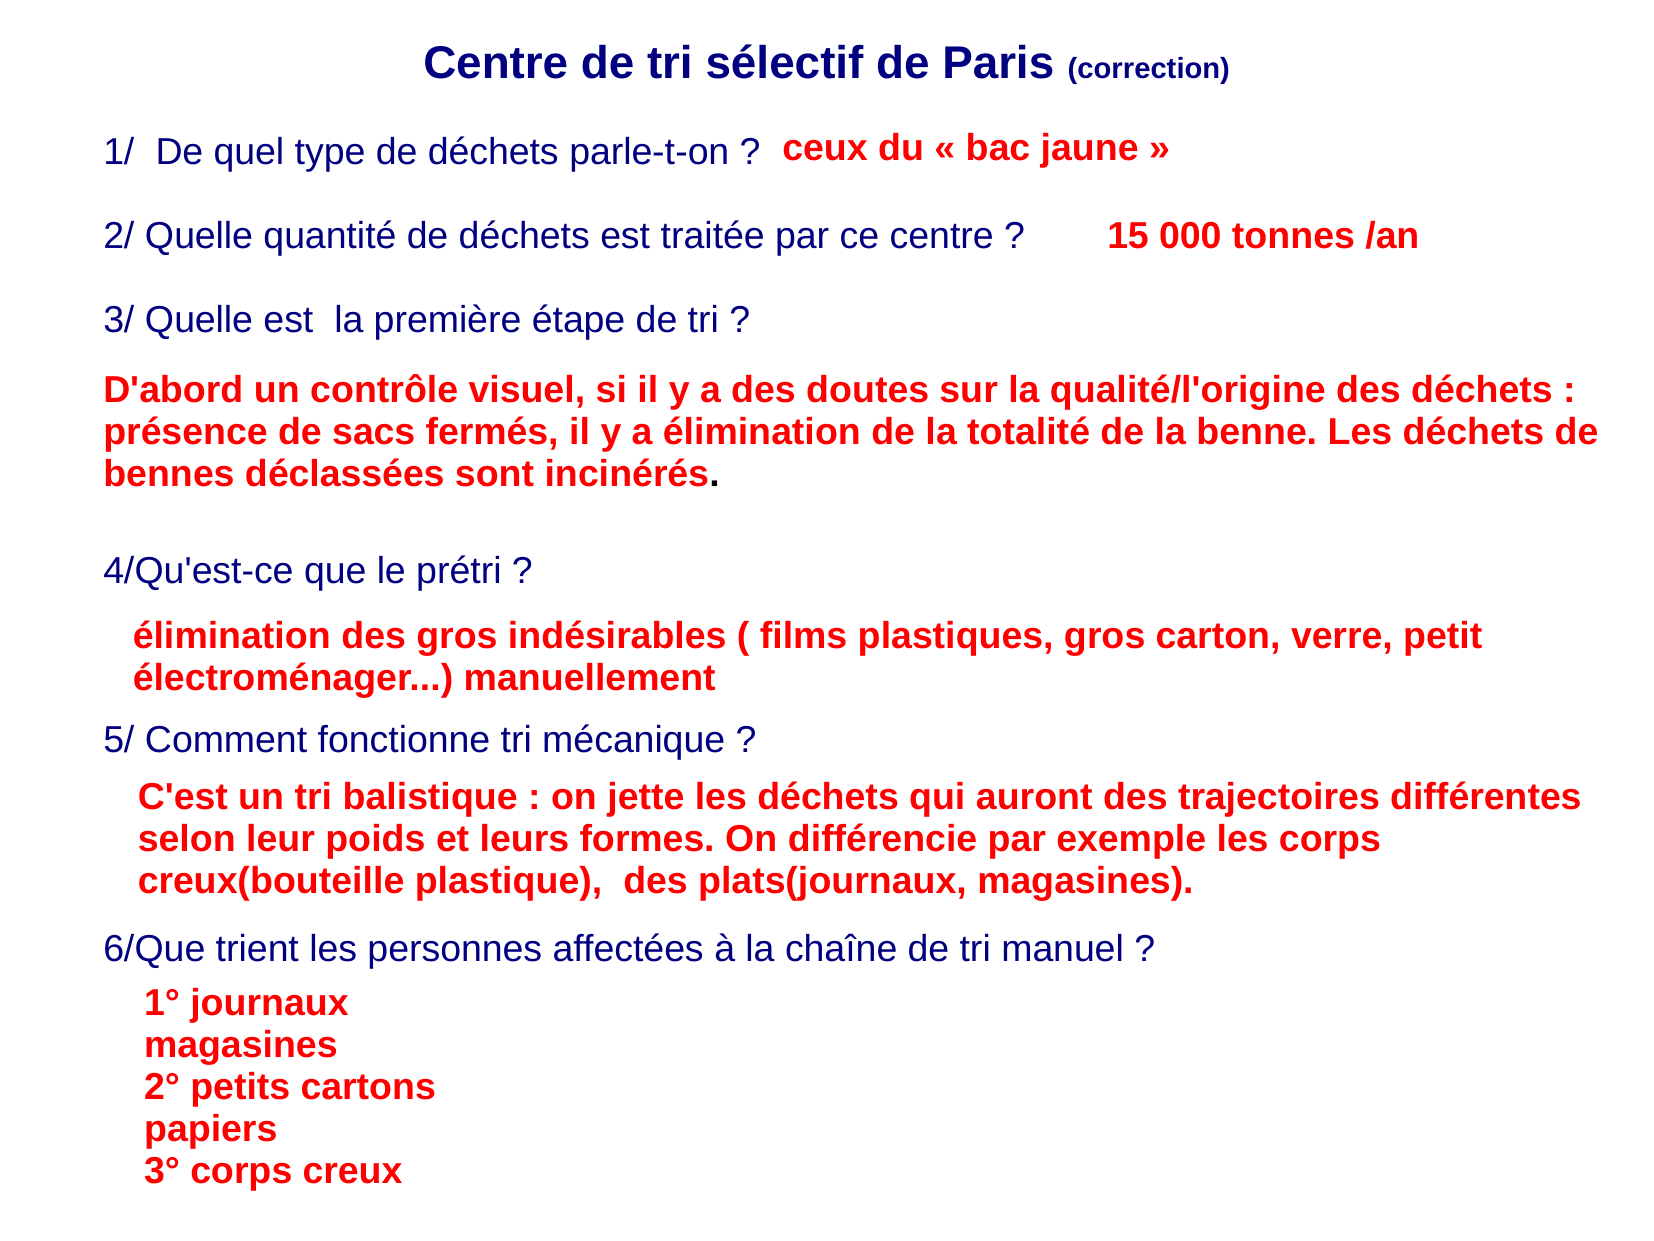

Centre de tri sélectif de Paris (correction)
1/ De quel type de déchets parle-t-on ?
2/ Quelle quantité de déchets est traitée par ce centre ?
3/ Quelle est la première étape de tri ?
4/Qu'est-ce que le prétri ?
5/ Comment fonctionne tri mécanique ?
6/Que trient les personnes affectées à la chaîne de tri manuel ?
ceux du « bac jaune »
15 000 tonnes /an
D'abord un contrôle visuel, si il y a des doutes sur la qualité/l'origine des déchets : présence de sacs fermés, il y a élimination de la totalité de la benne. Les déchets de bennes déclassées sont incinérés.
élimination des gros indésirables ( films plastiques, gros carton, verre, petit électroménager...) manuellement
C'est un tri balistique : on jette les déchets qui auront des trajectoires différentes selon leur poids et leurs formes. On différencie par exemple les corps creux(bouteille plastique), des plats(journaux, magasines).
1° journaux magasines
2° petits cartons papiers
3° corps creux